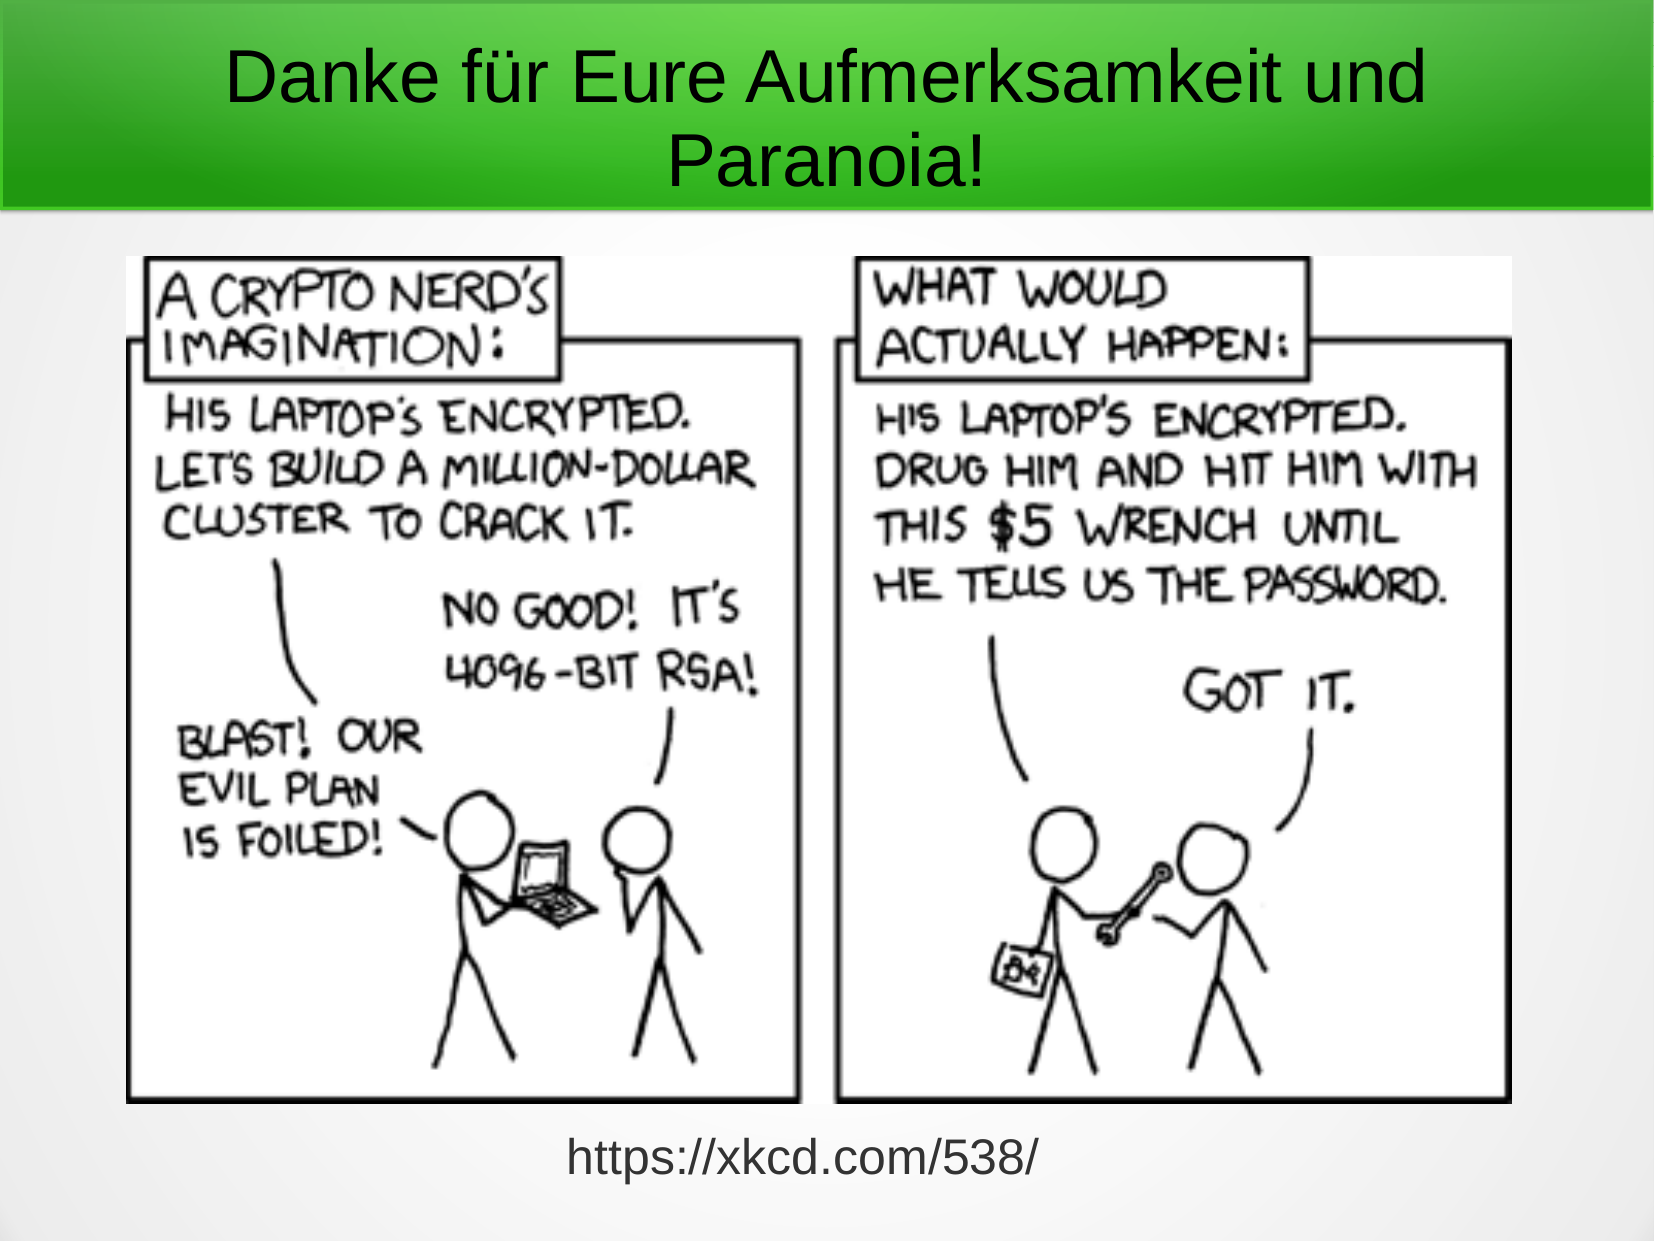

# Danke für Eure Aufmerksamkeit und Paranoia!
https://xkcd.com/538/